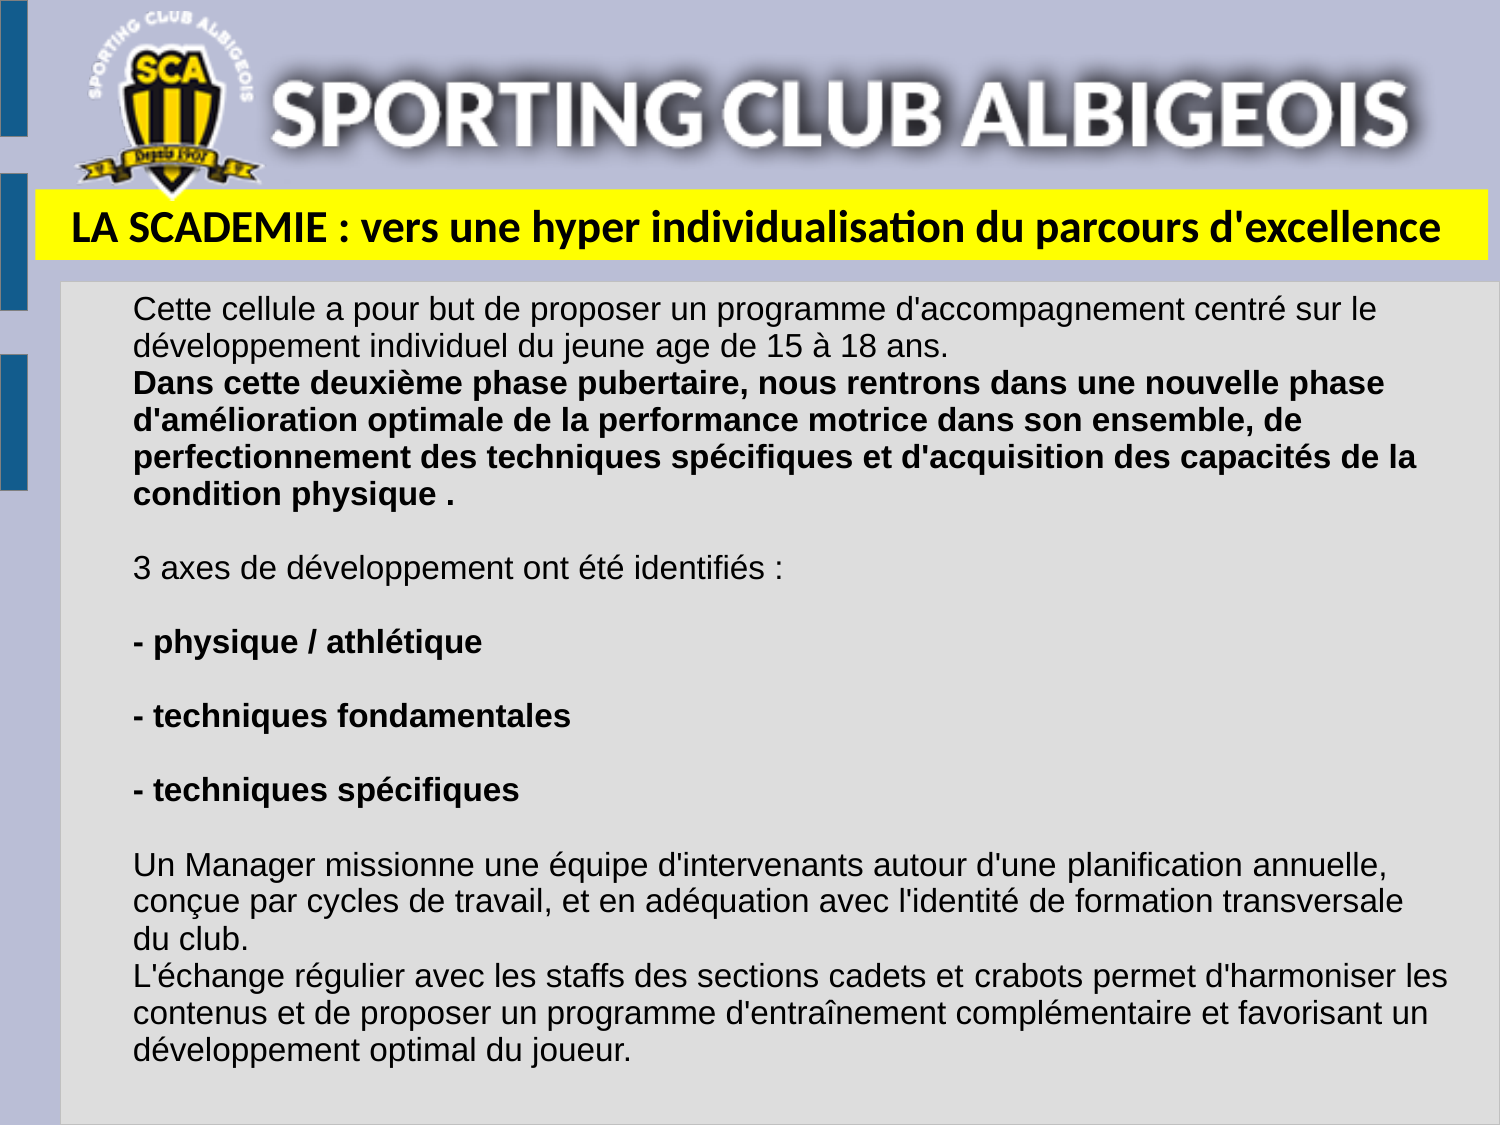

LA SCADEMIE : vers une hyper individualisation du parcours d'excellence
Cette cellule a pour but de proposer un programme d'accompagnement centré sur le développement individuel du jeune age de 15 à 18 ans.
Dans cette deuxième phase pubertaire, nous rentrons dans une nouvelle phase d'amélioration optimale de la performance motrice dans son ensemble, de perfectionnement des techniques spécifiques et d'acquisition des capacités de la condition physique .
3 axes de développement ont été identifiés :
- physique / athlétique
- techniques fondamentales
- techniques spécifiques
Un Manager missionne une équipe d'intervenants autour d'une planification annuelle, conçue par cycles de travail, et en adéquation avec l'identité de formation transversale du club.
L'échange régulier avec les staffs des sections cadets et crabots permet d'harmoniser les contenus et de proposer un programme d'entraînement complémentaire et favorisant un développement optimal du joueur.